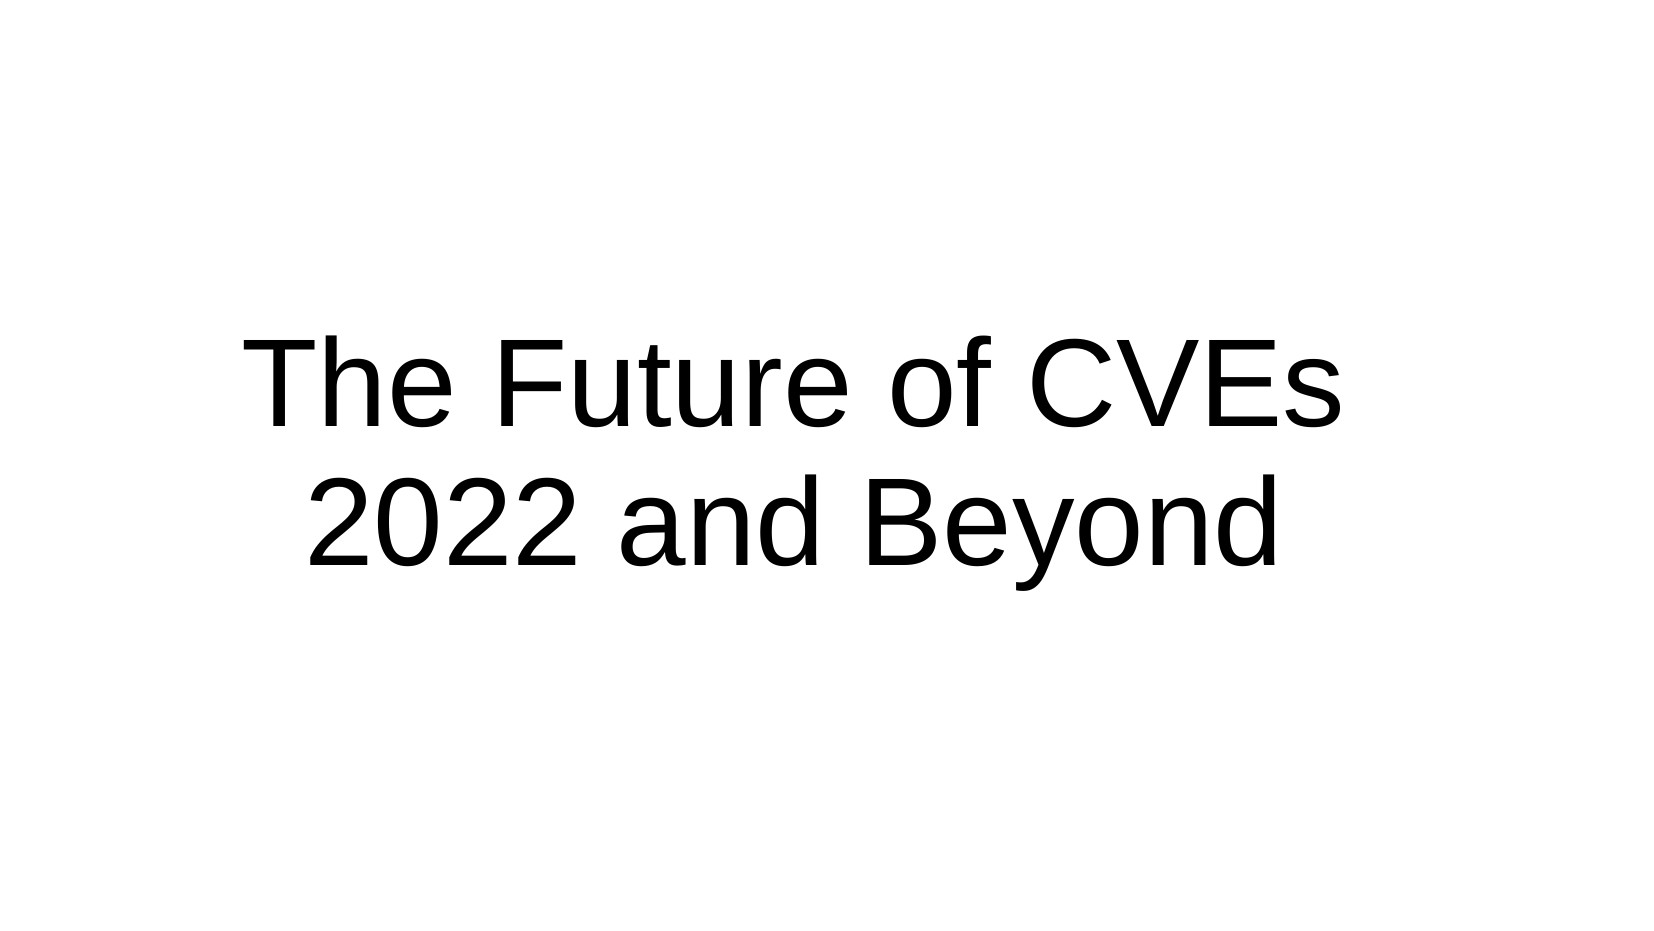

# The Future of CVEs 2022 and Beyond